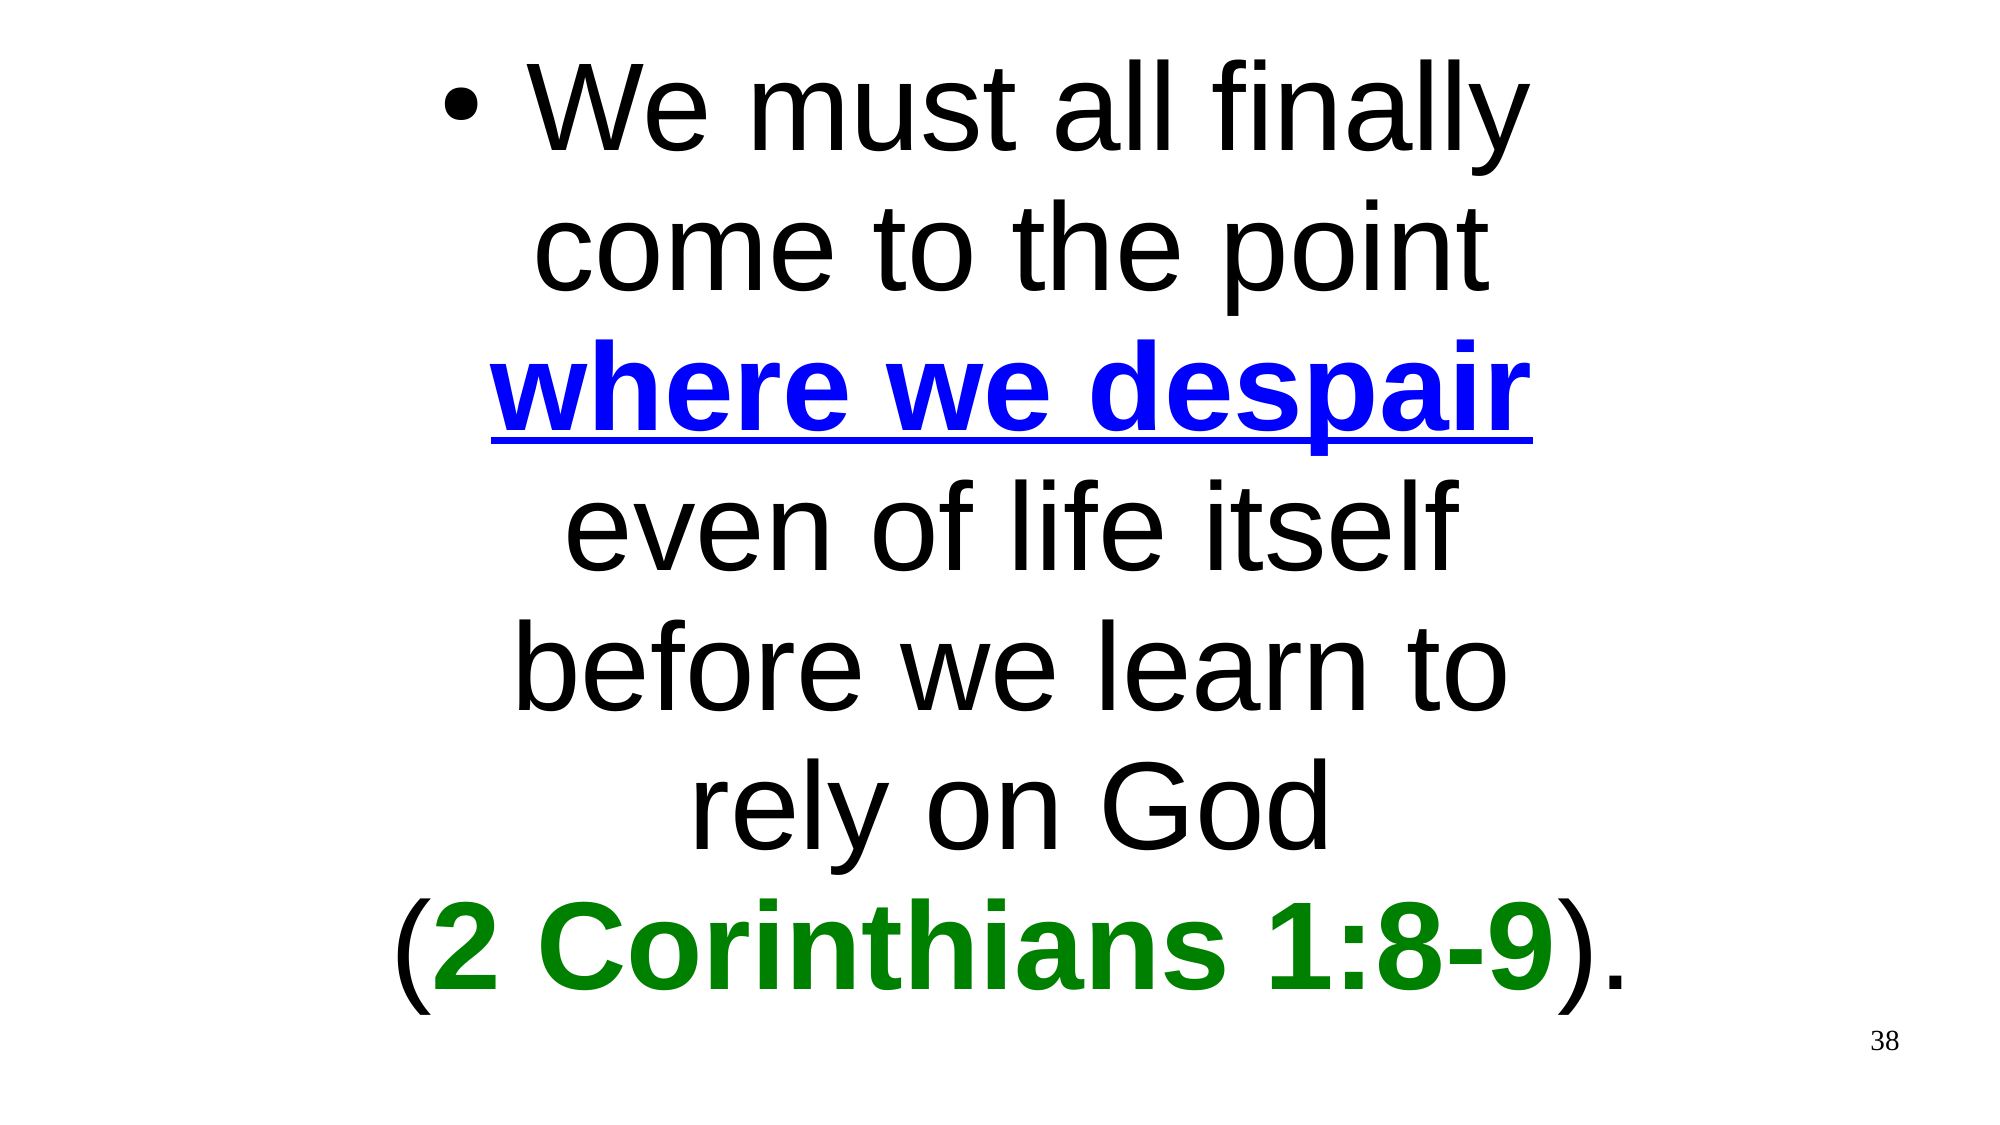

# We must all finally come to the point where we despair even of life itself before we learn to rely on God (2 Corinthians 1:8-9).
38